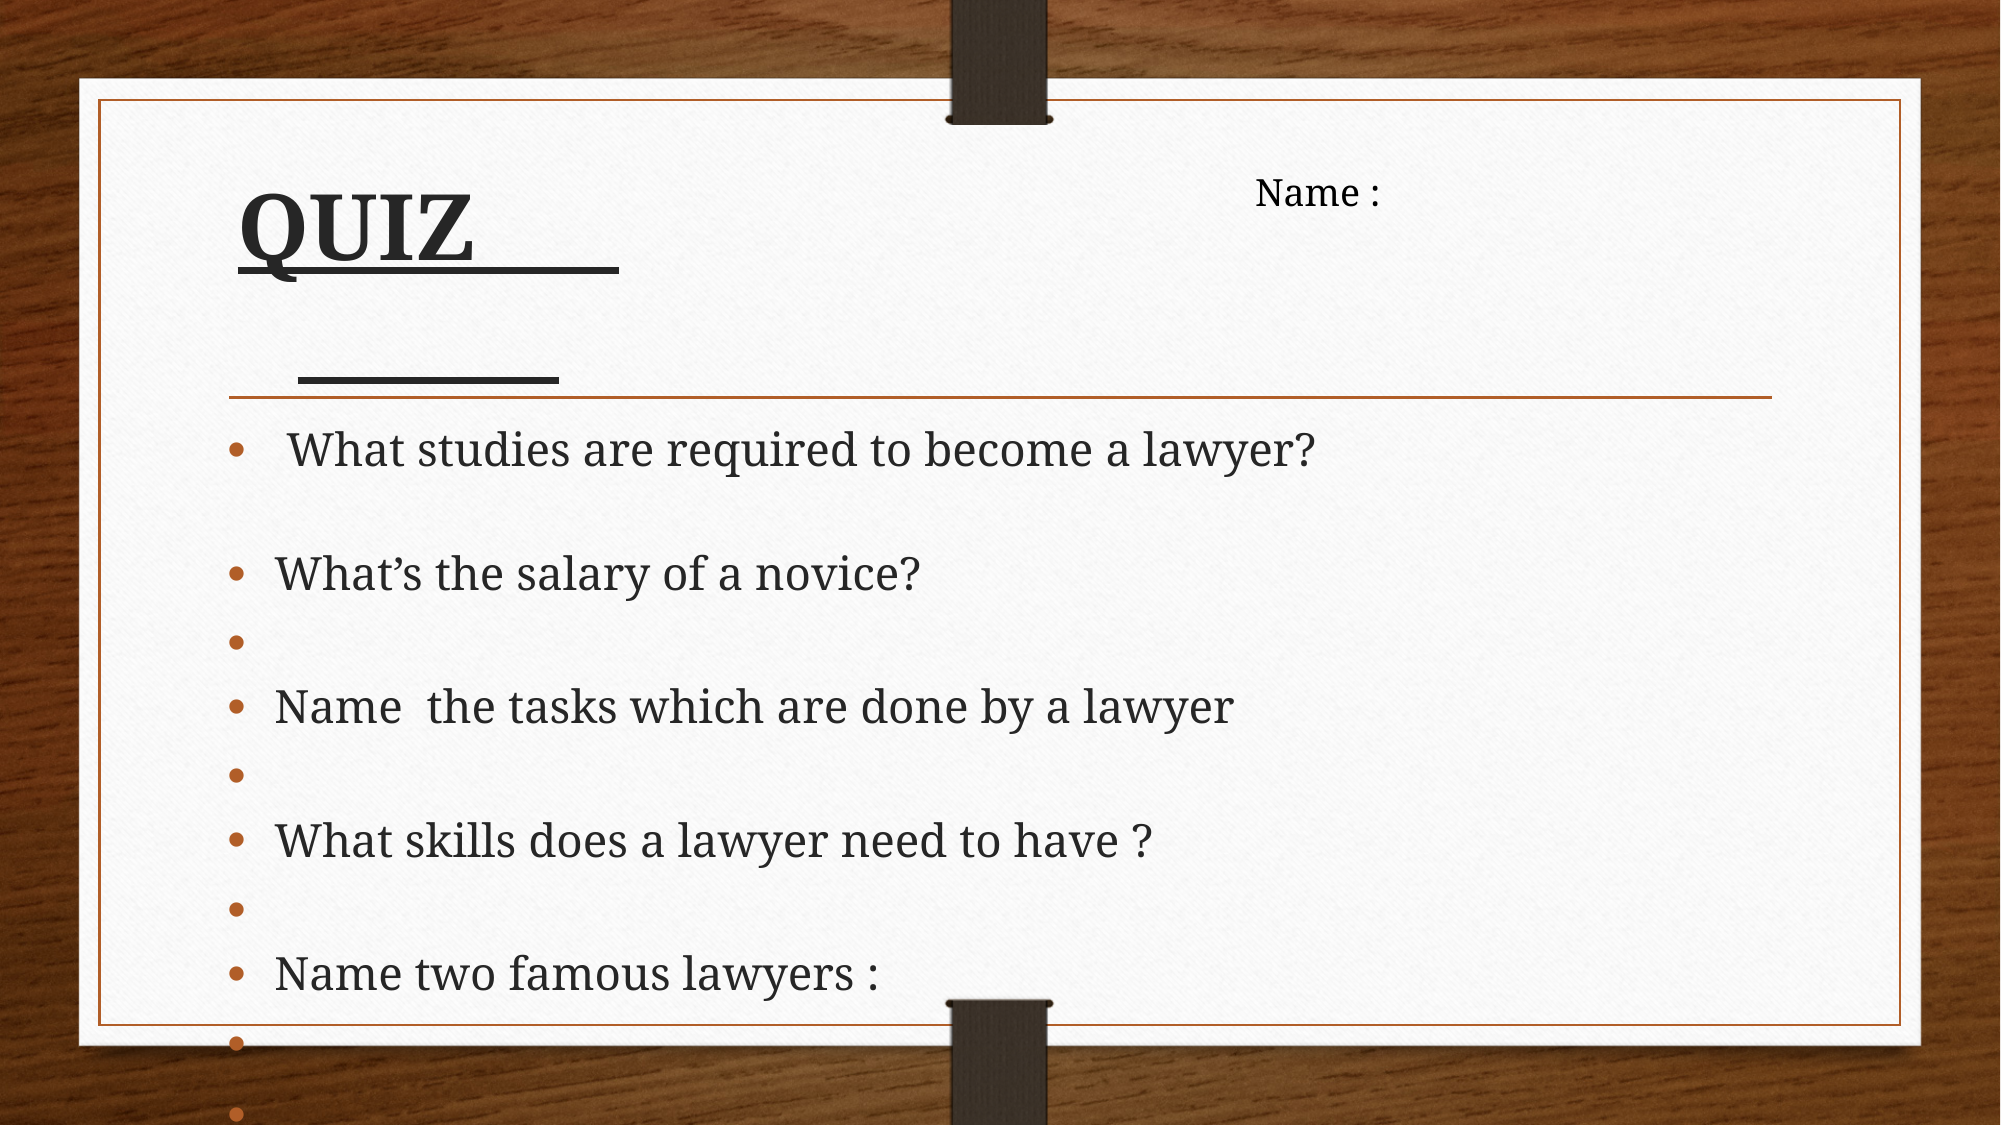

# QUIZ
Name :
 What studies are required to become a lawyer?
What’s the salary of a novice?
Name the tasks which are done by a lawyer
What skills does a lawyer need to have ?
Name two famous lawyers :